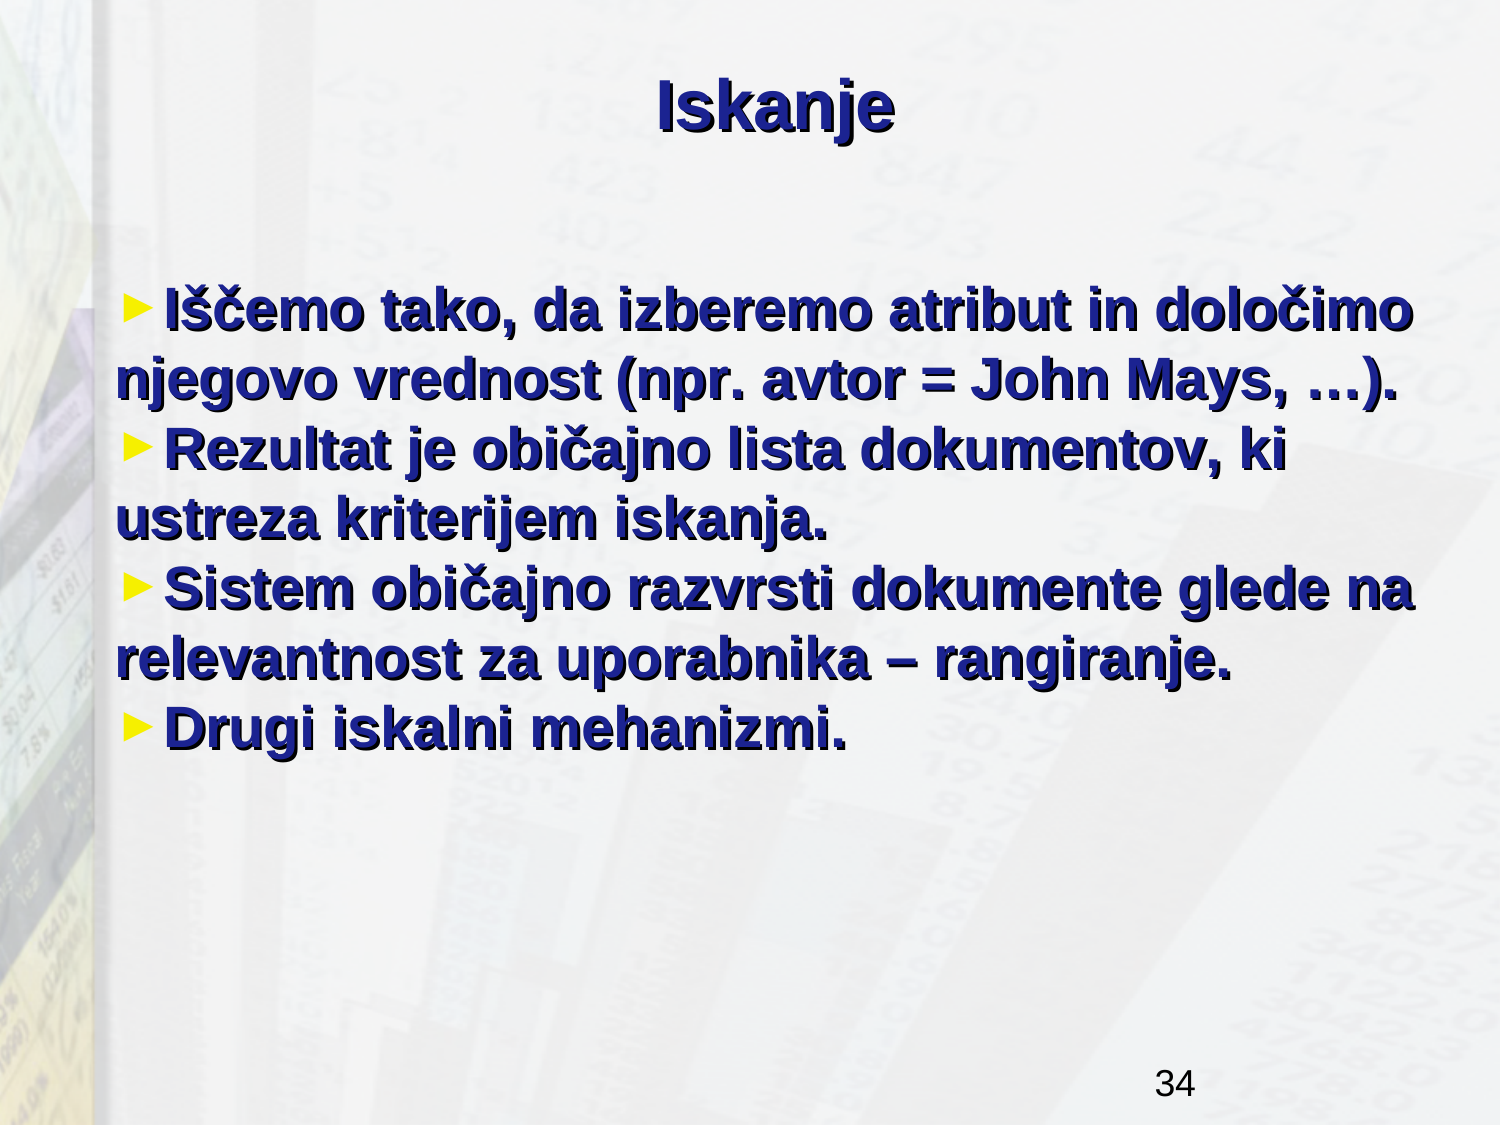

# Iskanje
Iščemo tako, da izberemo atribut in določimo njegovo vrednost (npr. avtor = John Mays, …).
Rezultat je običajno lista dokumentov, ki ustreza kriterijem iskanja.
Sistem običajno razvrsti dokumente glede na relevantnost za uporabnika – rangiranje.
Drugi iskalni mehanizmi.
34